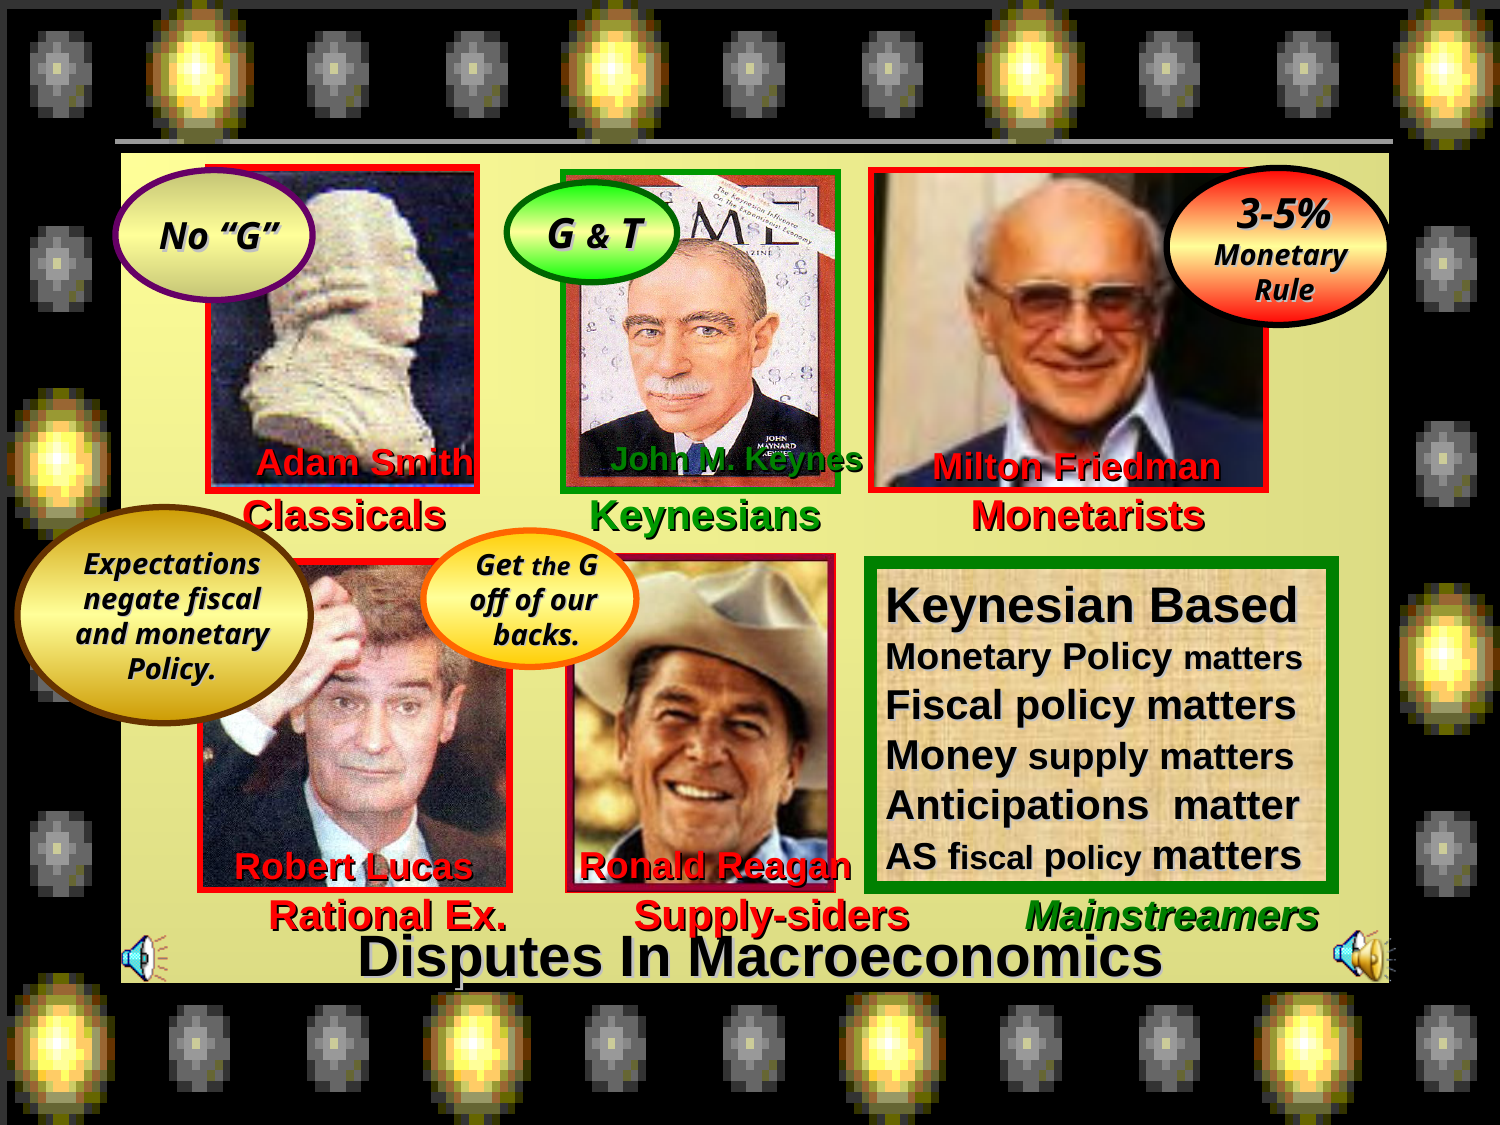

#
3-5%
Monetary
Rule
No “G”
G & T
John M. Keynes
Adam Smith
Milton Friedman
 Classicals Keynesians Monetarists
Expectations
negate fiscal
and monetary
Policy.
Get the G
off of our
backs.
Keynesian Based
Monetary Policy matters
Fiscal policy matters
Money supply matters
Anticipations matter
AS fiscal policy matters
Ronald Reagan
Robert Lucas
 Rational Ex. Supply-siders Mainstreamers
Disputes In Macroeconomics